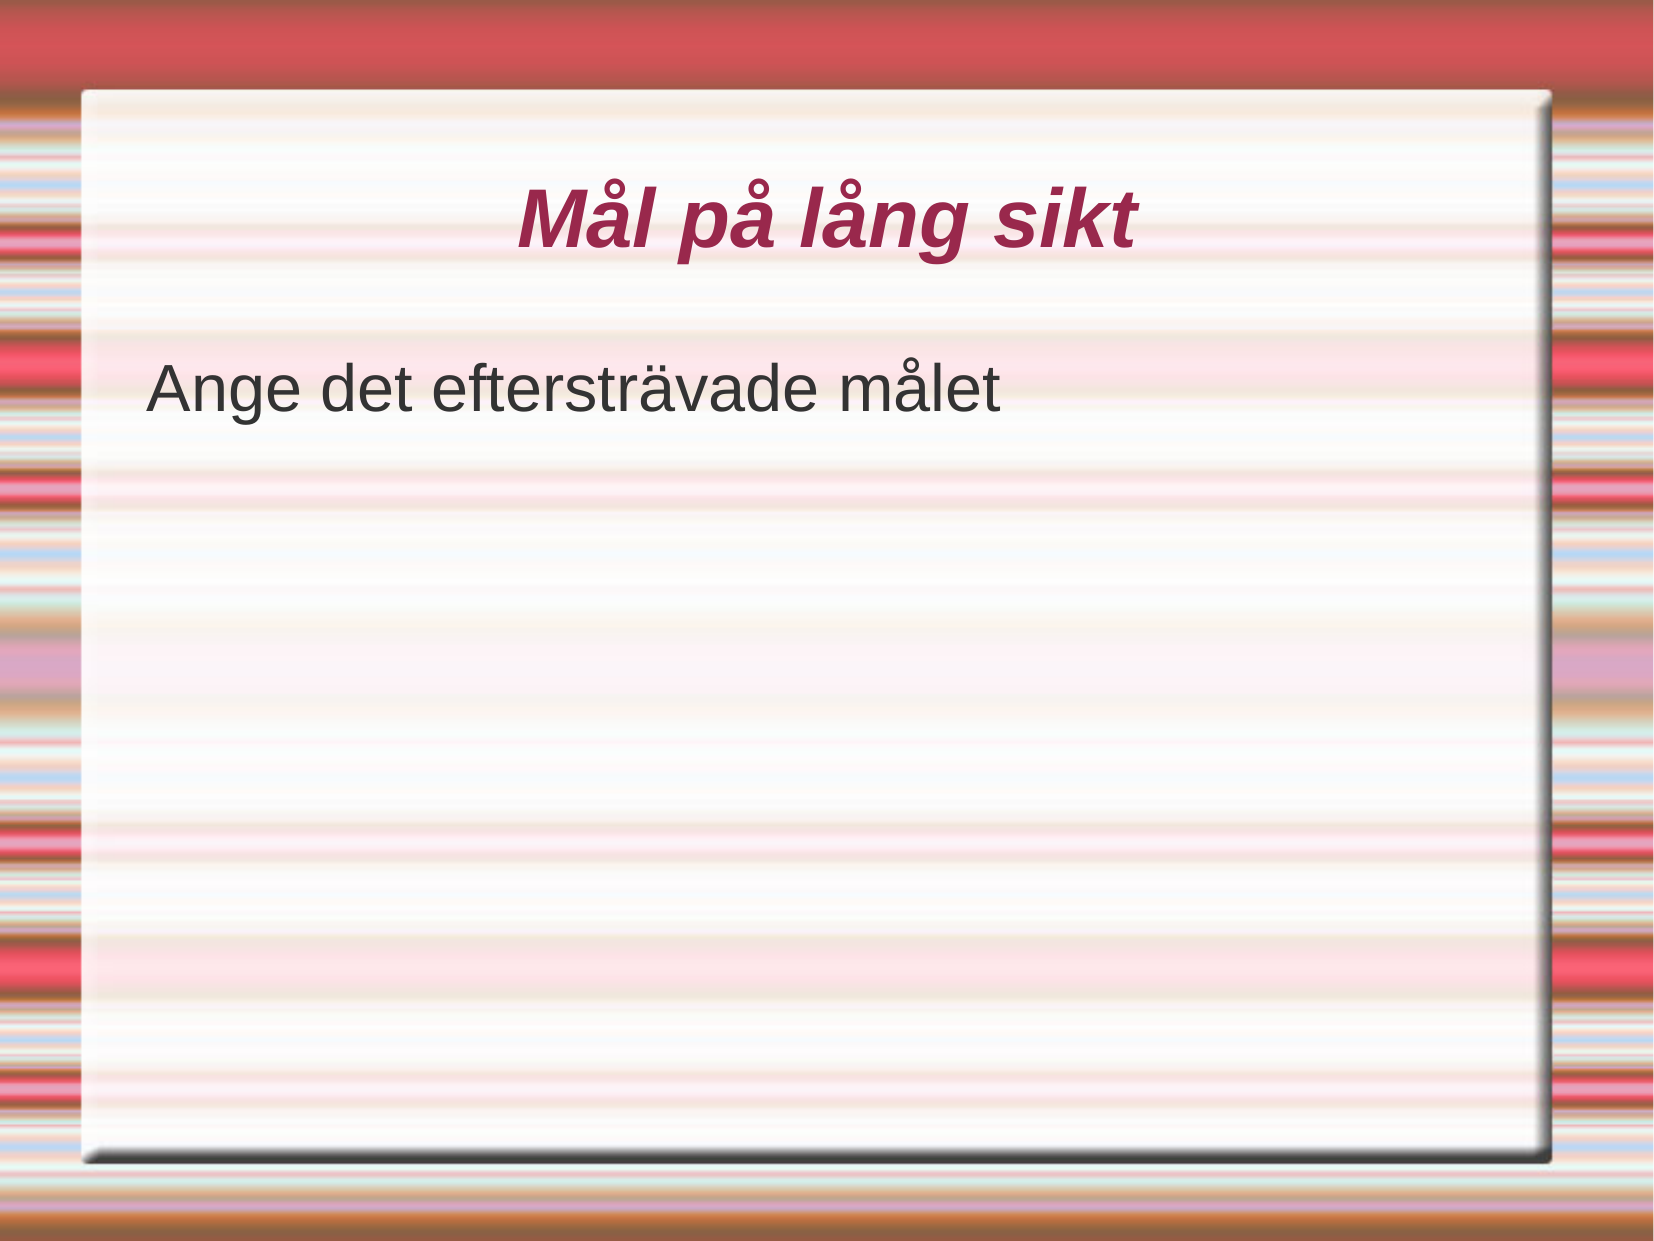

# Mål på lång sikt
Ange det eftersträvade målet